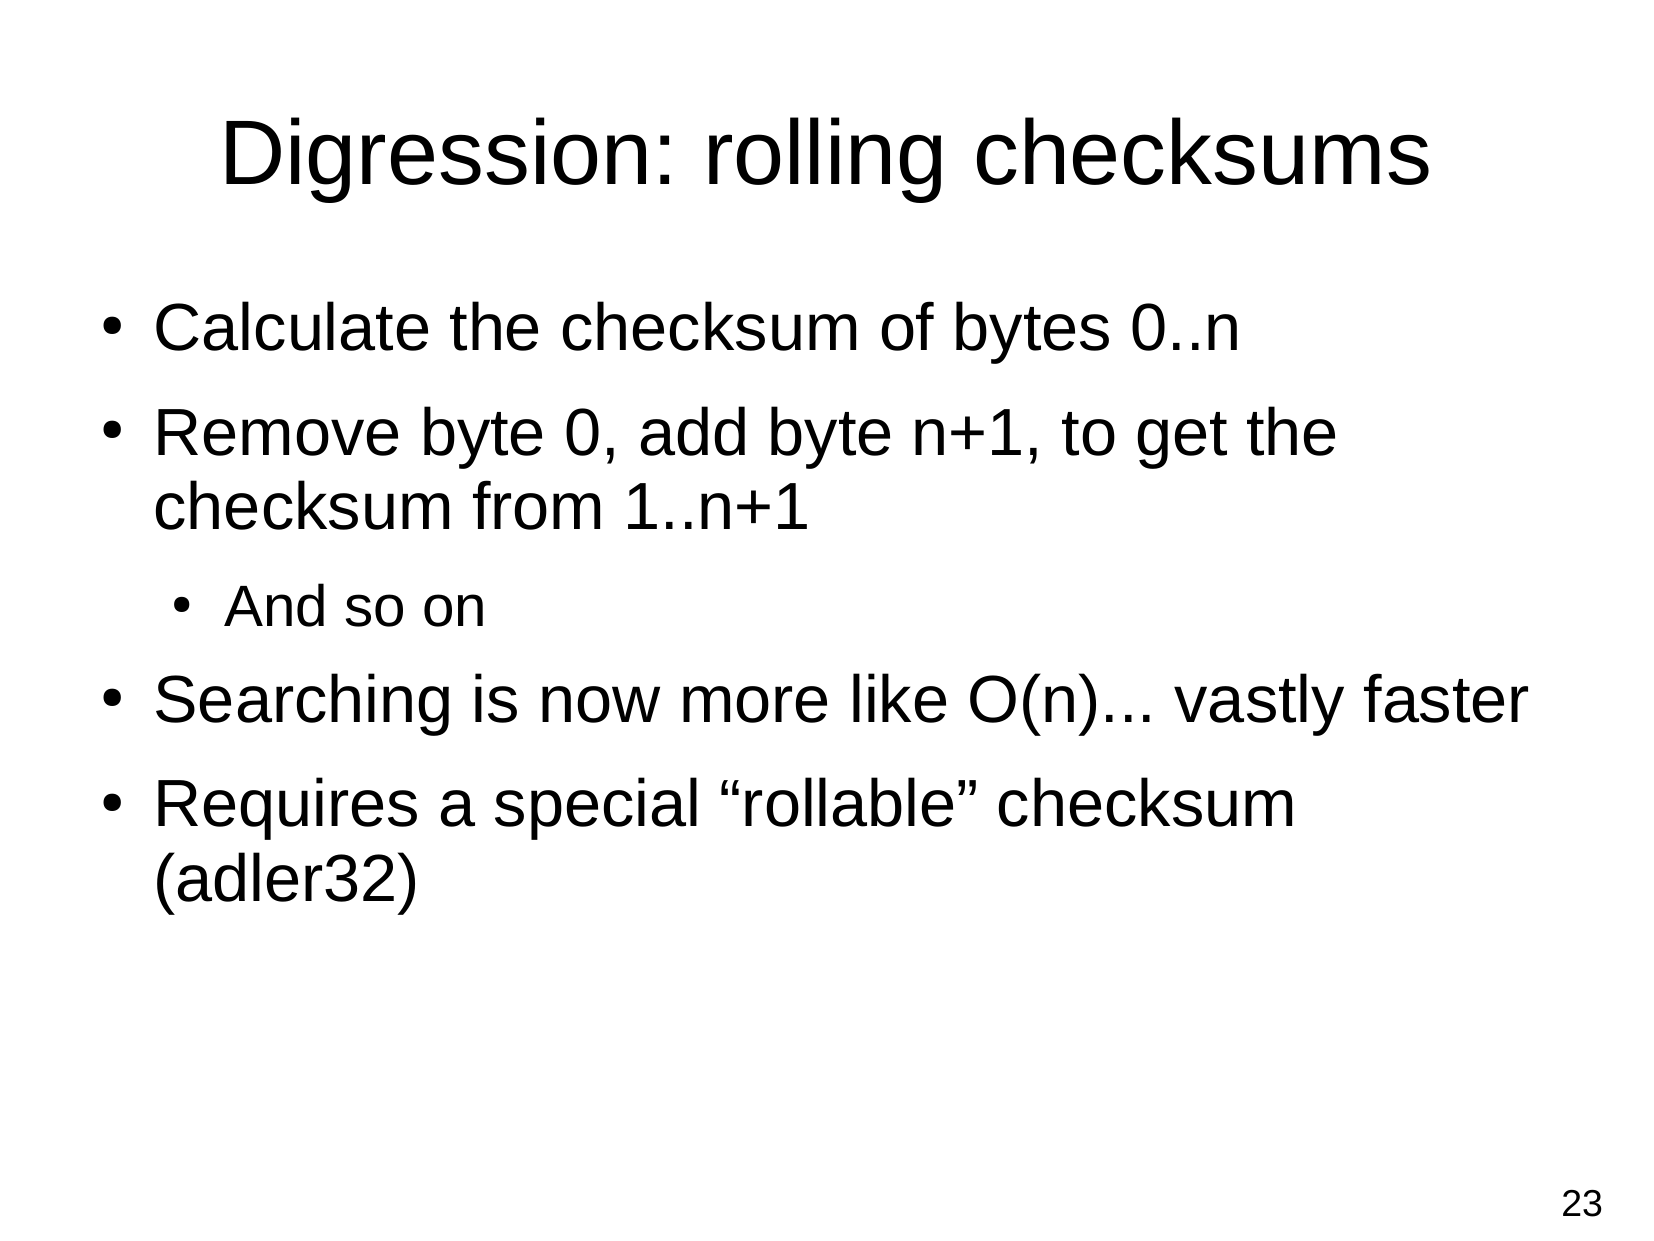

# Digression: rolling checksums
Calculate the checksum of bytes 0..n
Remove byte 0, add byte n+1, to get the checksum from 1..n+1
And so on
Searching is now more like O(n)... vastly faster
Requires a special “rollable” checksum (adler32)
23